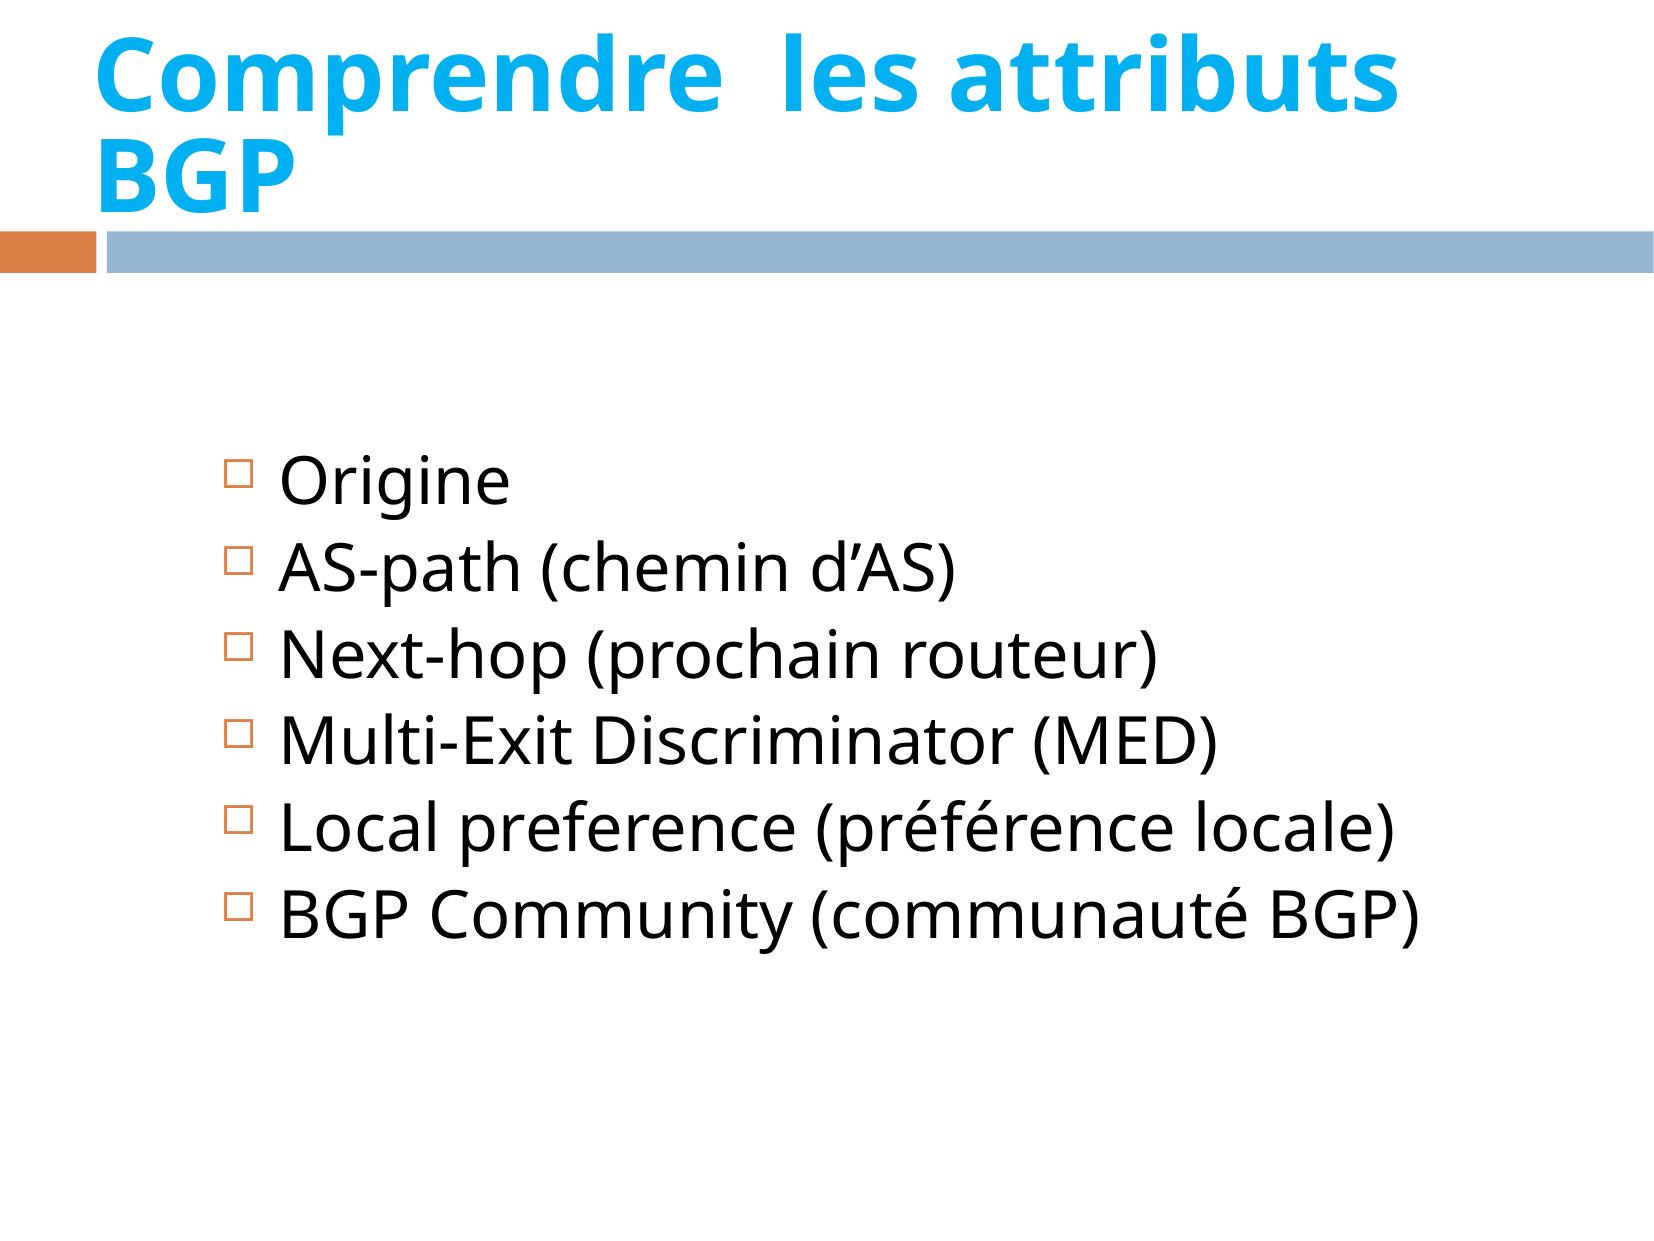

# Comprendre les attributs BGP
Origine
AS-path (chemin d’AS)‏
Next-hop (prochain routeur)‏
Multi-Exit Discriminator (MED)‏
Local preference (préférence locale)‏
BGP Community (communauté BGP)‏